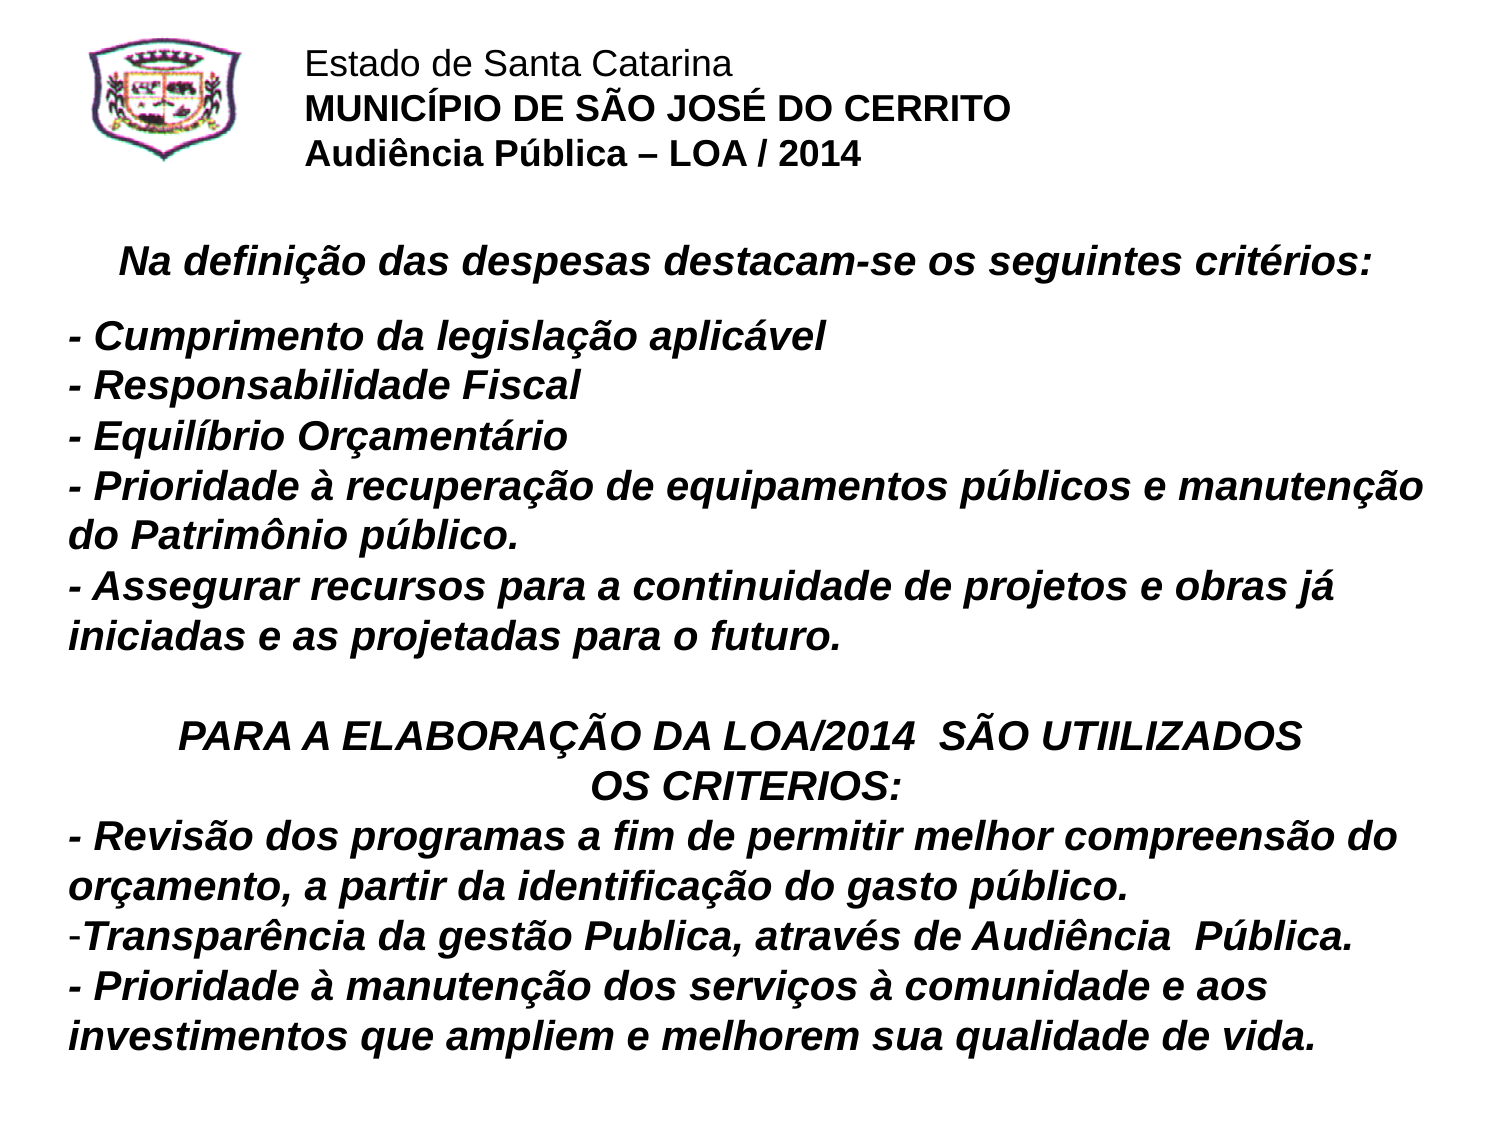

Estado de Santa Catarina
MUNICÍPIO DE SÃO JOSÉ DO CERRITO
Audiência Pública – LOA / 2014
Na definição das despesas destacam-se os seguintes critérios:
- Cumprimento da legislação aplicável
- Responsabilidade Fiscal
- Equilíbrio Orçamentário
- Prioridade à recuperação de equipamentos públicos e manutenção do Patrimônio público.
- Assegurar recursos para a continuidade de projetos e obras já iniciadas e as projetadas para o futuro.
PARA A ELABORAÇÃO DA LOA/2014 SÃO UTIILIZADOS
OS CRITERIOS:
- Revisão dos programas a fim de permitir melhor compreensão do orçamento, a partir da identificação do gasto público.
Transparência da gestão Publica, através de Audiência Pública.
- Prioridade à manutenção dos serviços à comunidade e aos investimentos que ampliem e melhorem sua qualidade de vida.